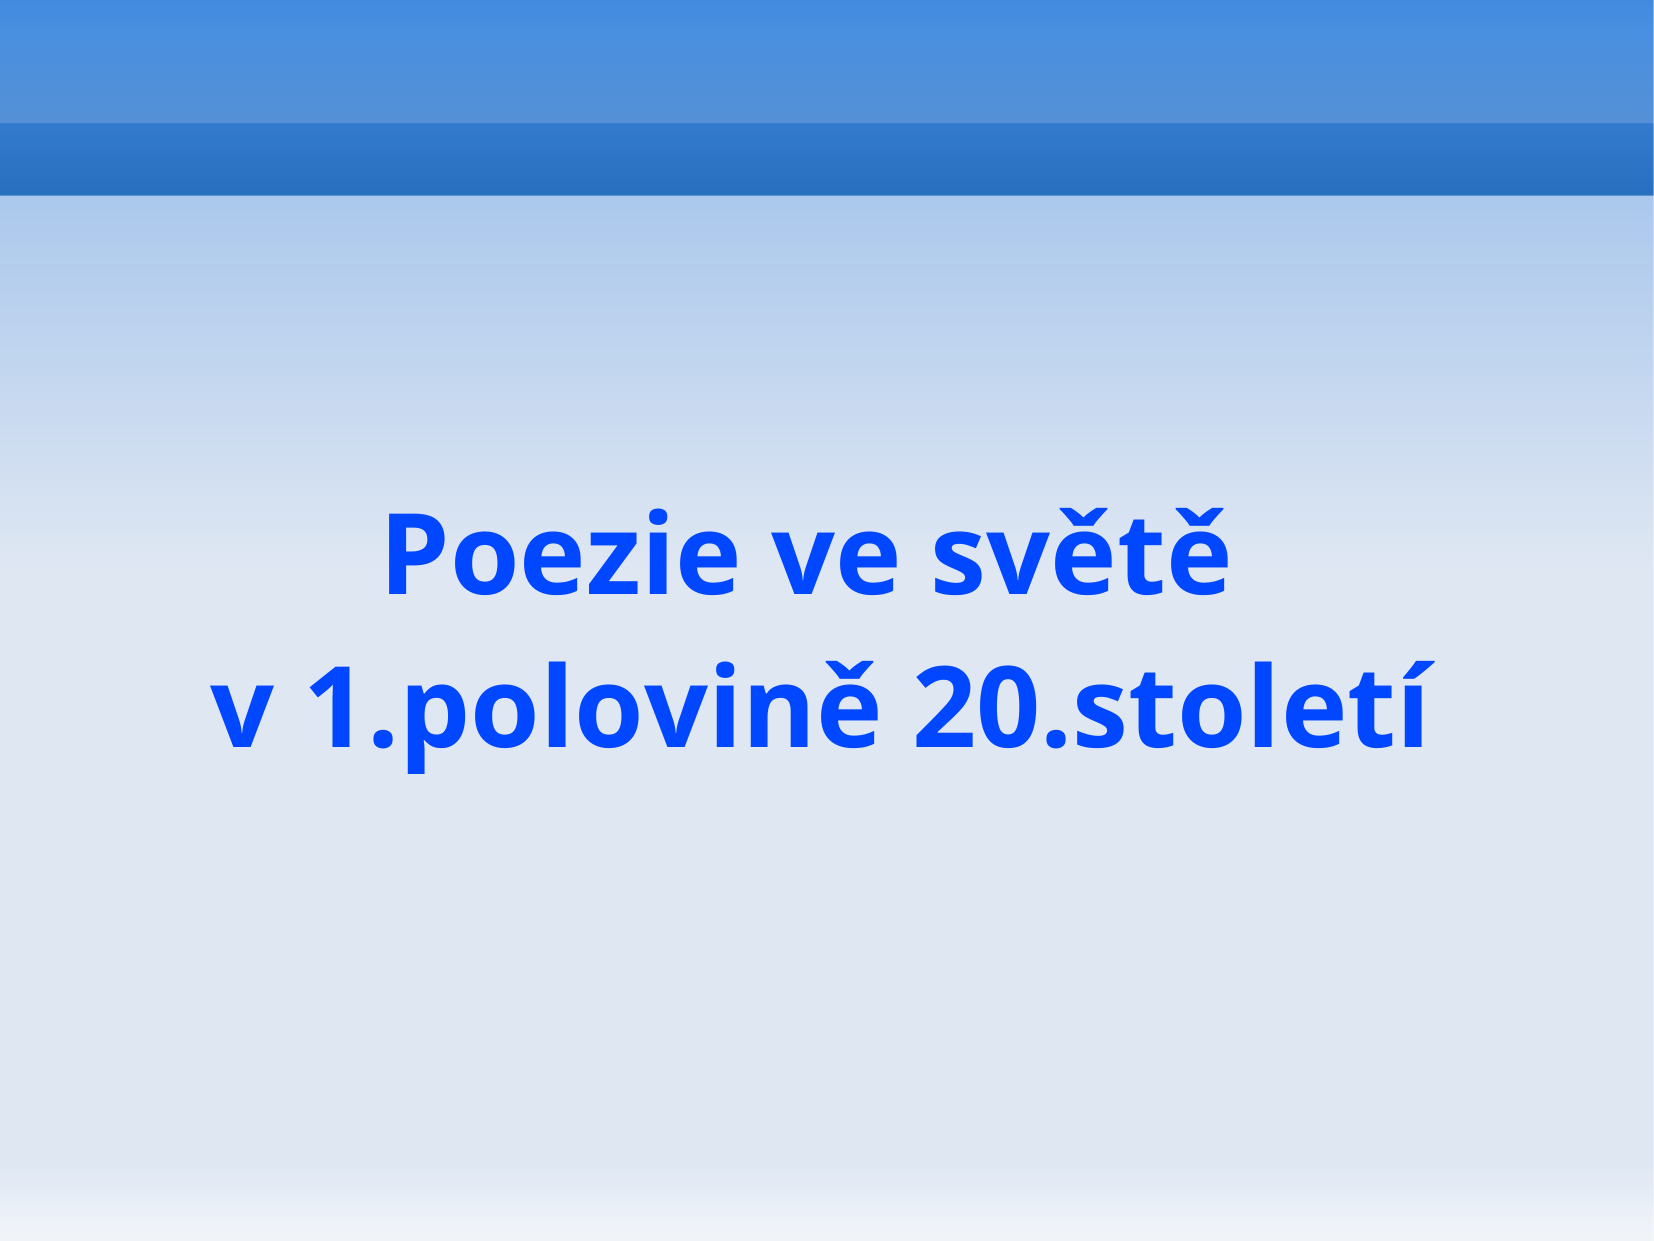

# Poezie ve světě v 1.polovině 20.století